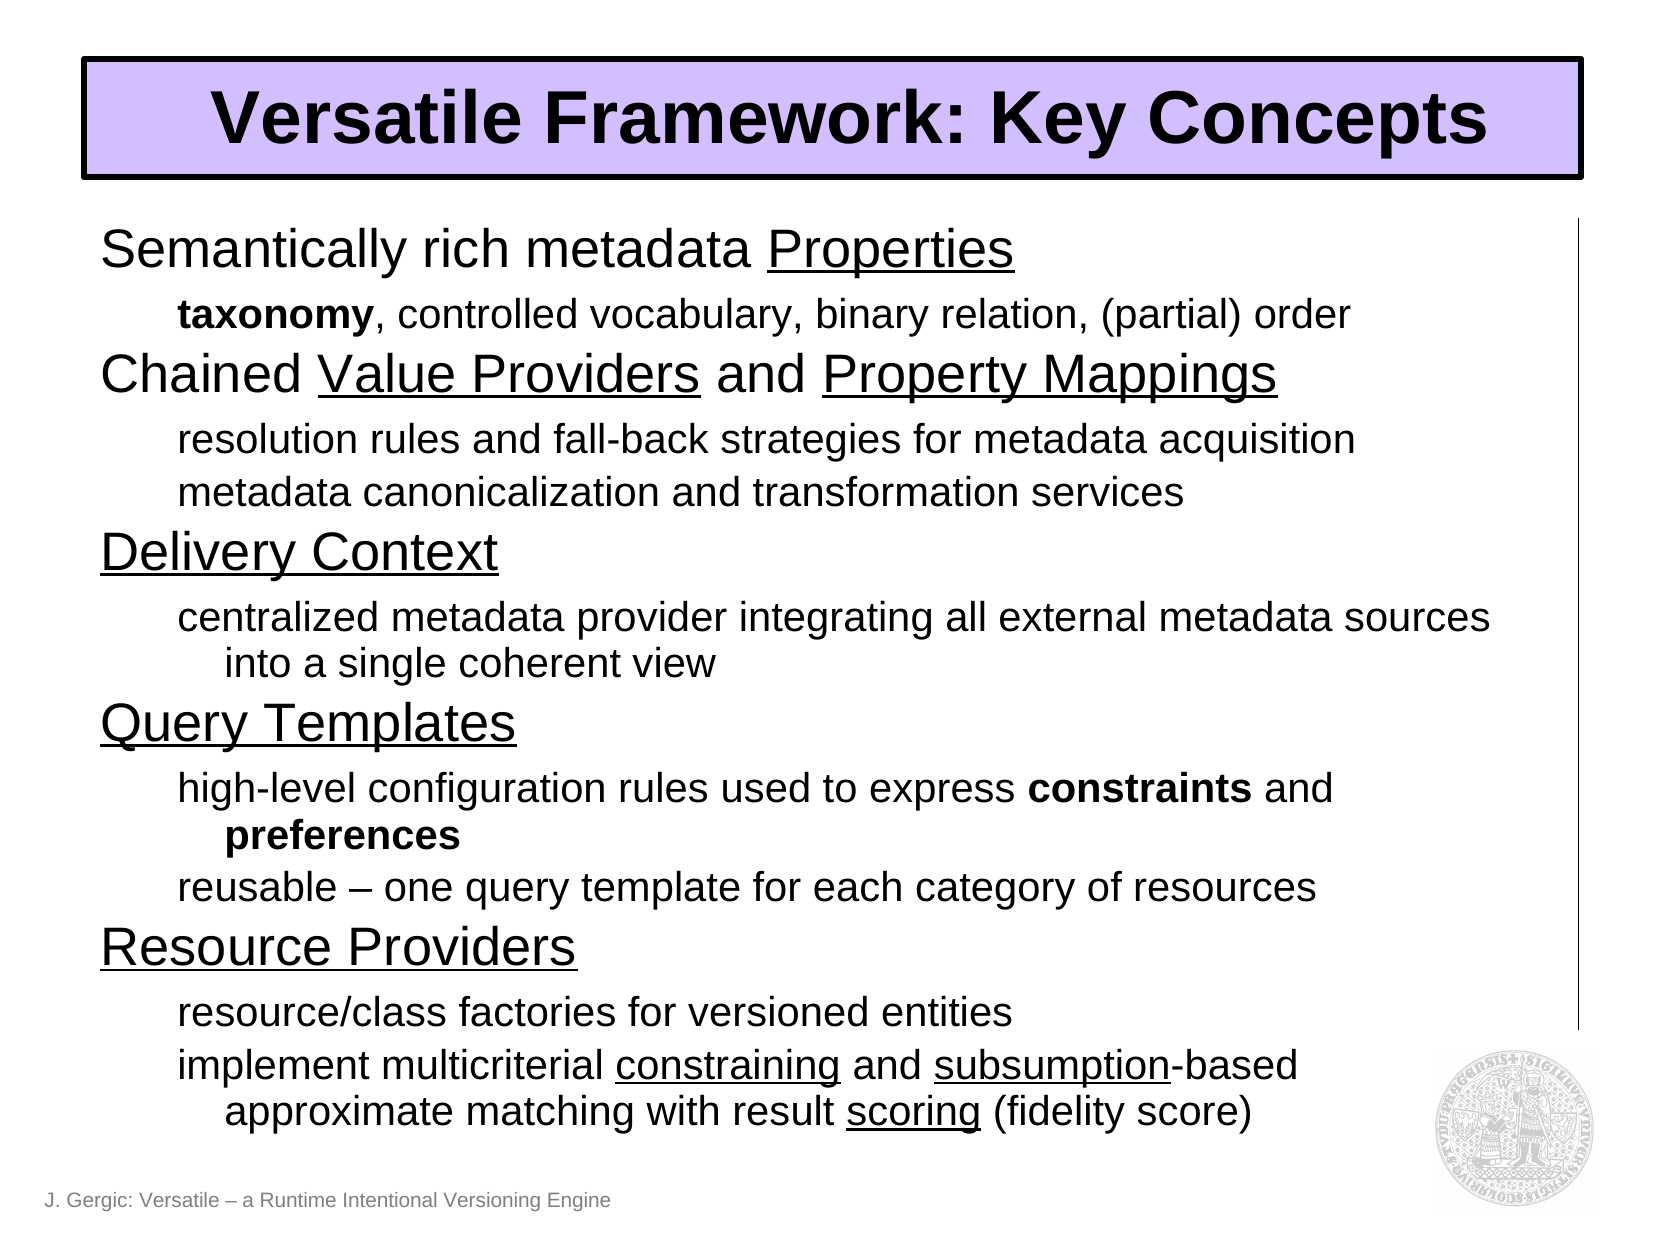

# Versatile Framework: Key Concepts
Semantically rich metadata Properties
taxonomy, controlled vocabulary, binary relation, (partial) order
Chained Value Providers and Property Mappings
resolution rules and fall-back strategies for metadata acquisition
metadata canonicalization and transformation services
Delivery Context
centralized metadata provider integrating all external metadata sources into a single coherent view
Query Templates
high-level configuration rules used to express constraints and preferences
reusable – one query template for each category of resources
Resource Providers
resource/class factories for versioned entities
implement multicriterial constraining and subsumption‑based approximate matching with result scoring (fidelity score)